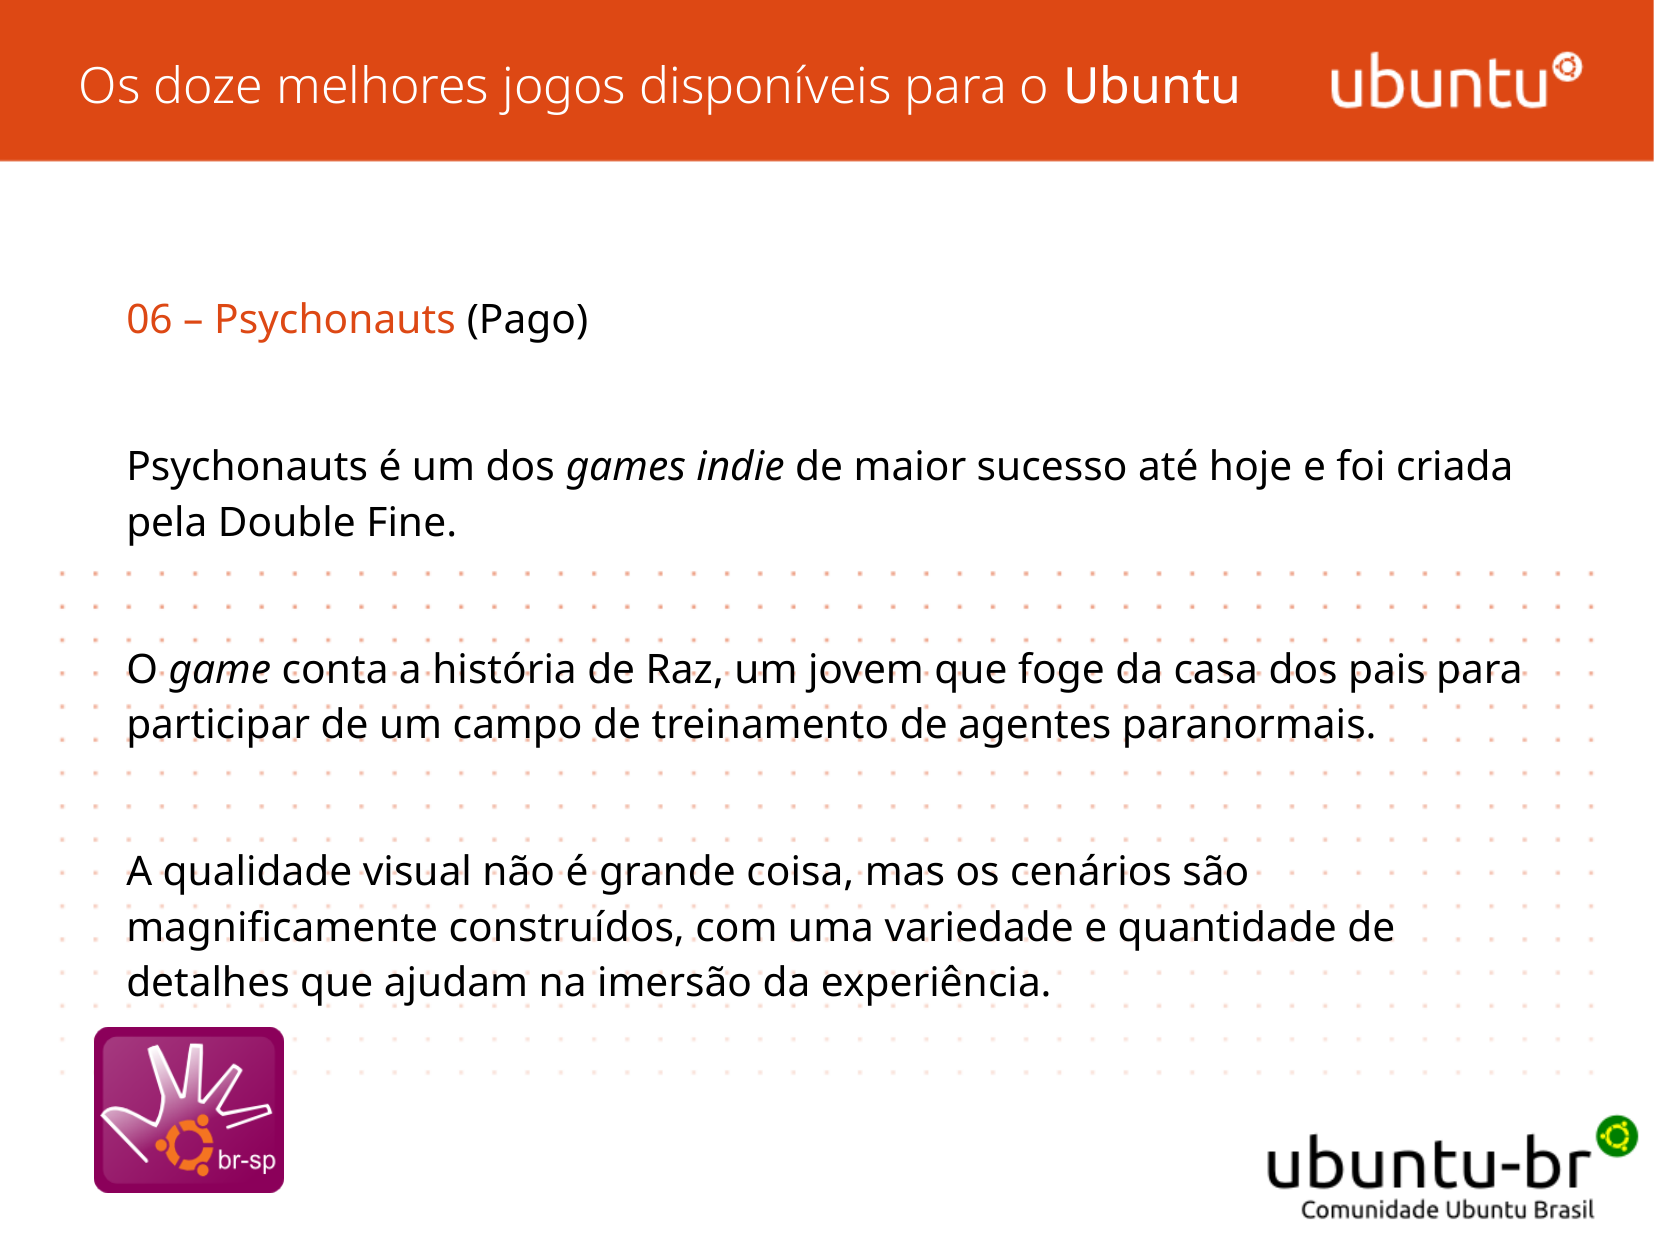

Os doze melhores jogos disponíveis para o Ubuntu
# 06 – Psychonauts (Pago)
Psychonauts é um dos games indie de maior sucesso até hoje e foi criada pela Double Fine.
O game conta a história de Raz, um jovem que foge da casa dos pais para participar de um campo de treinamento de agentes paranormais.
A qualidade visual não é grande coisa, mas os cenários são magnificamente construídos, com uma variedade e quantidade de detalhes que ajudam na imersão da experiência.